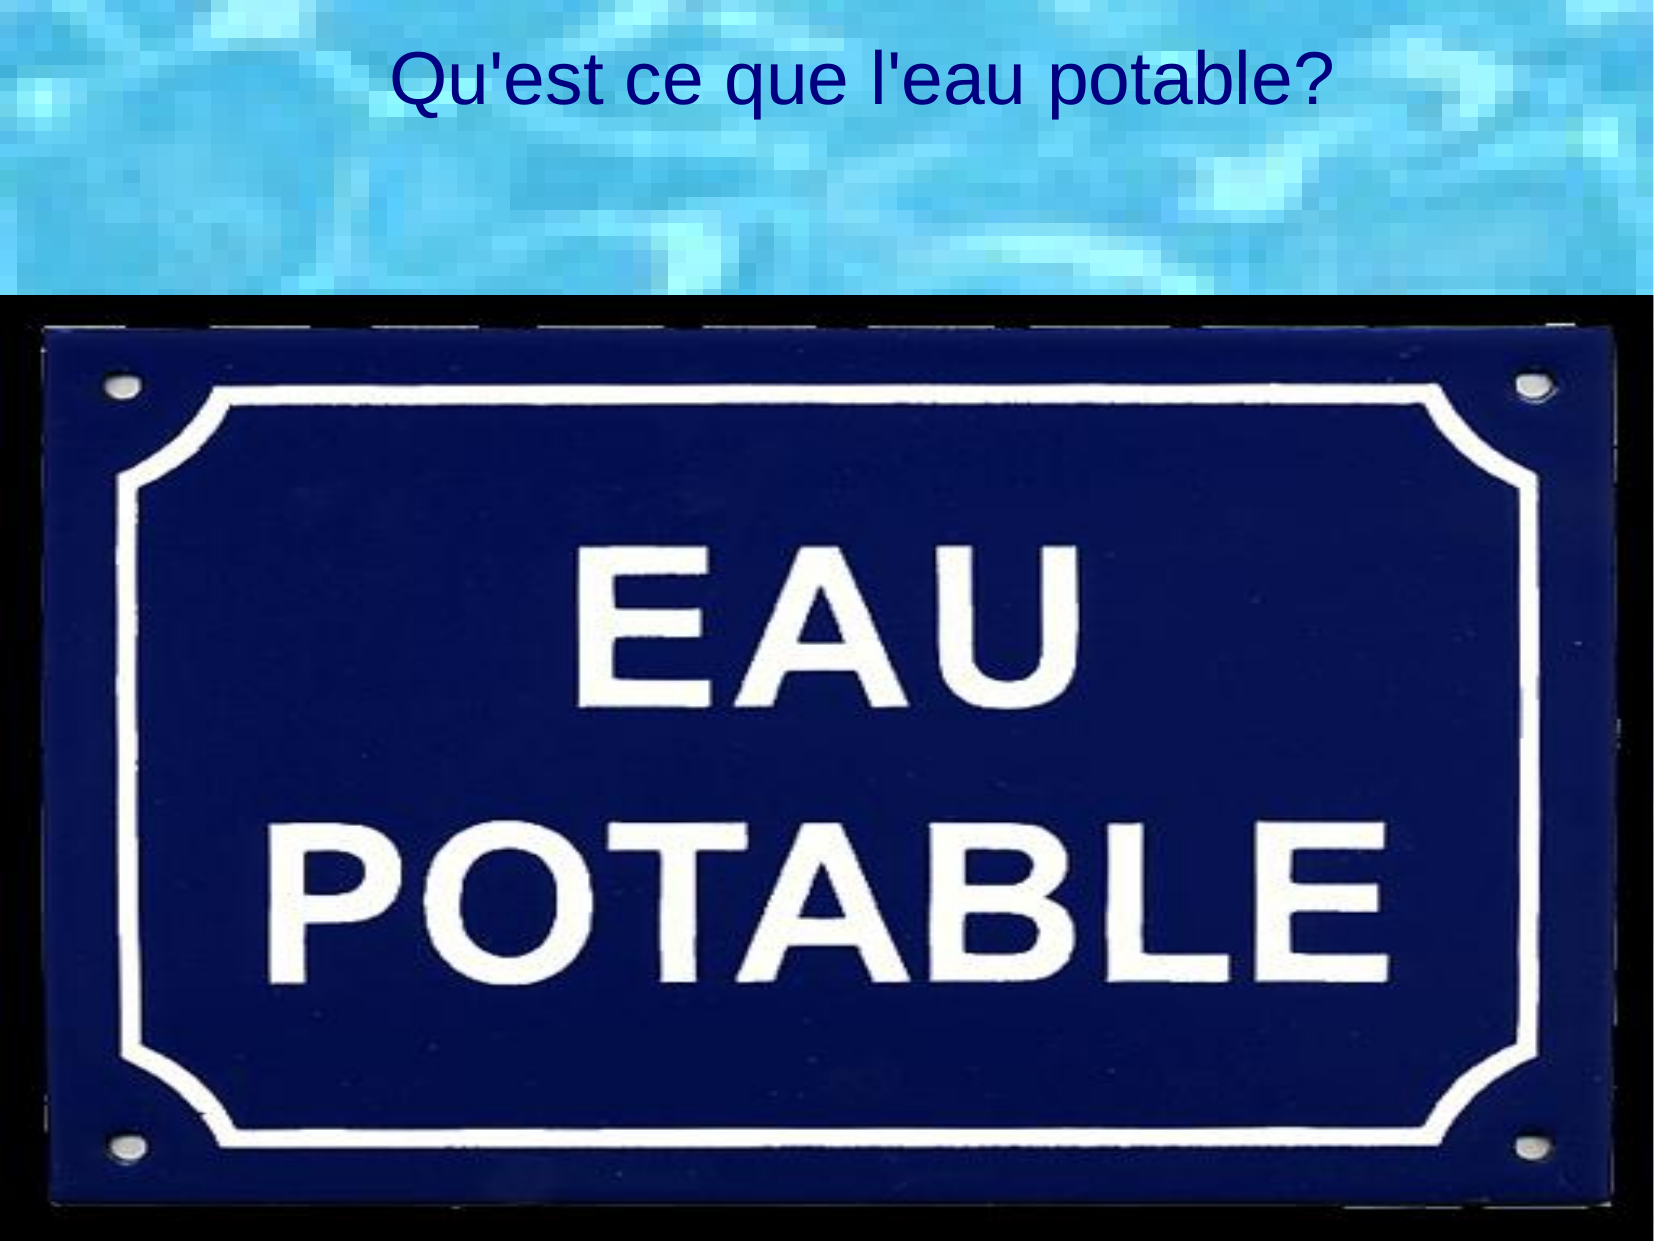

Qu'est ce que l'eau potable?
L'eau potable est une eau
qui ne doit pas porter atteinte
à la santé
de celui qui la consomme